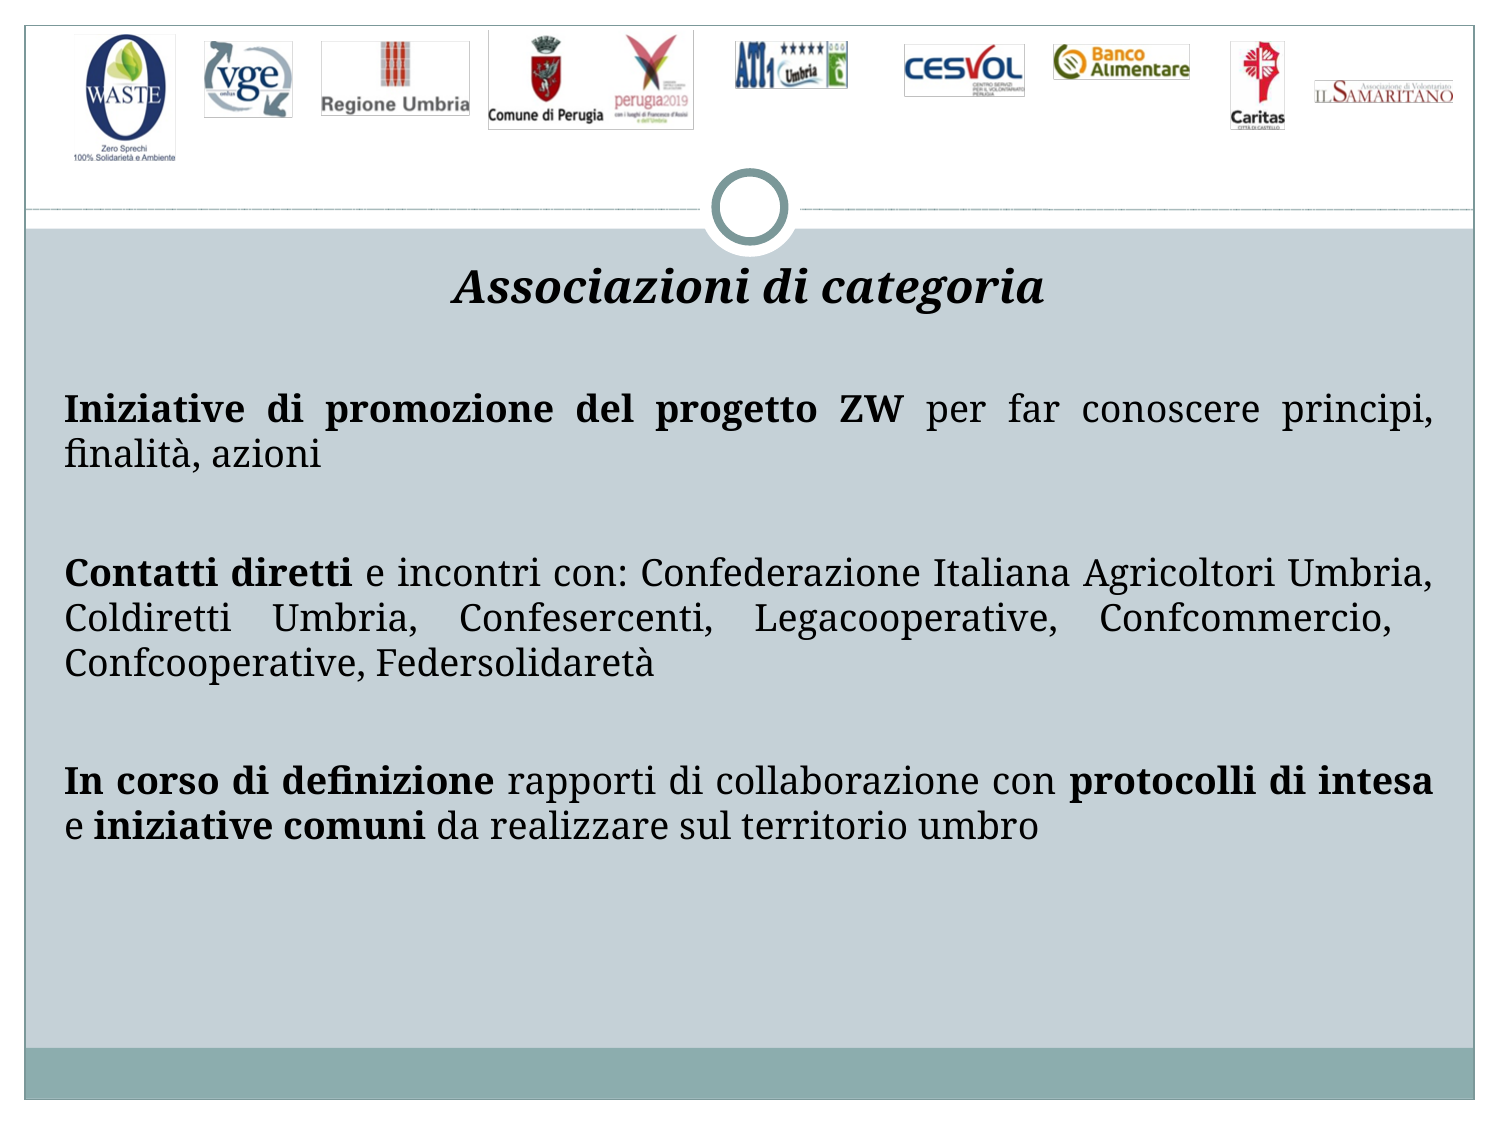

#
Associazioni di categoria
Iniziative di promozione del progetto ZW per far conoscere principi, finalità, azioni
Contatti diretti e incontri con: Confederazione Italiana Agricoltori Umbria, Coldiretti Umbria, Confesercenti, Legacooperative, Confcommercio, Confcooperative, Federsolidaretà
In corso di definizione rapporti di collaborazione con protocolli di intesa e iniziative comuni da realizzare sul territorio umbro